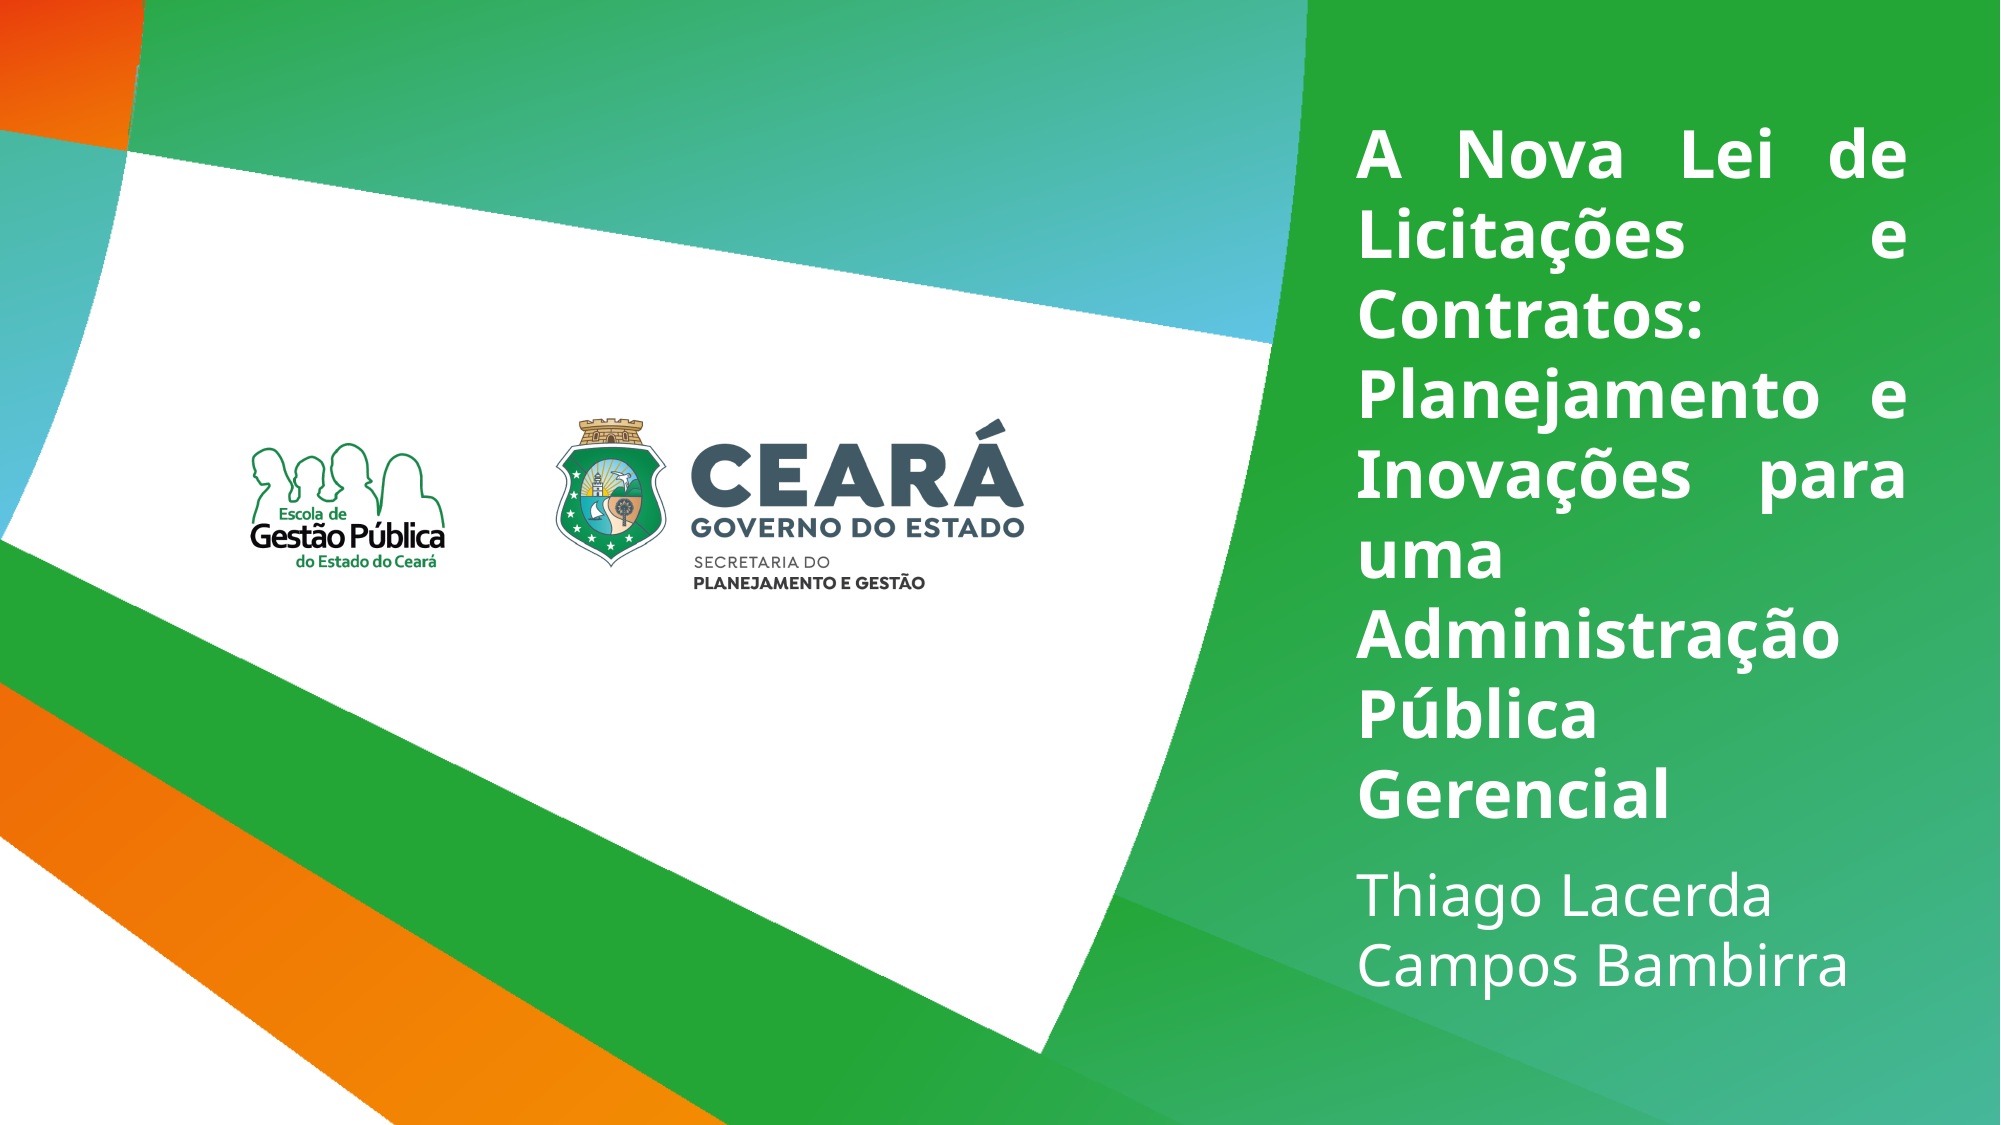

A Nova Lei de Licitações e Contratos: Planejamento e Inovações para uma Administração Pública Gerencial
Thiago Lacerda Campos Bambirra